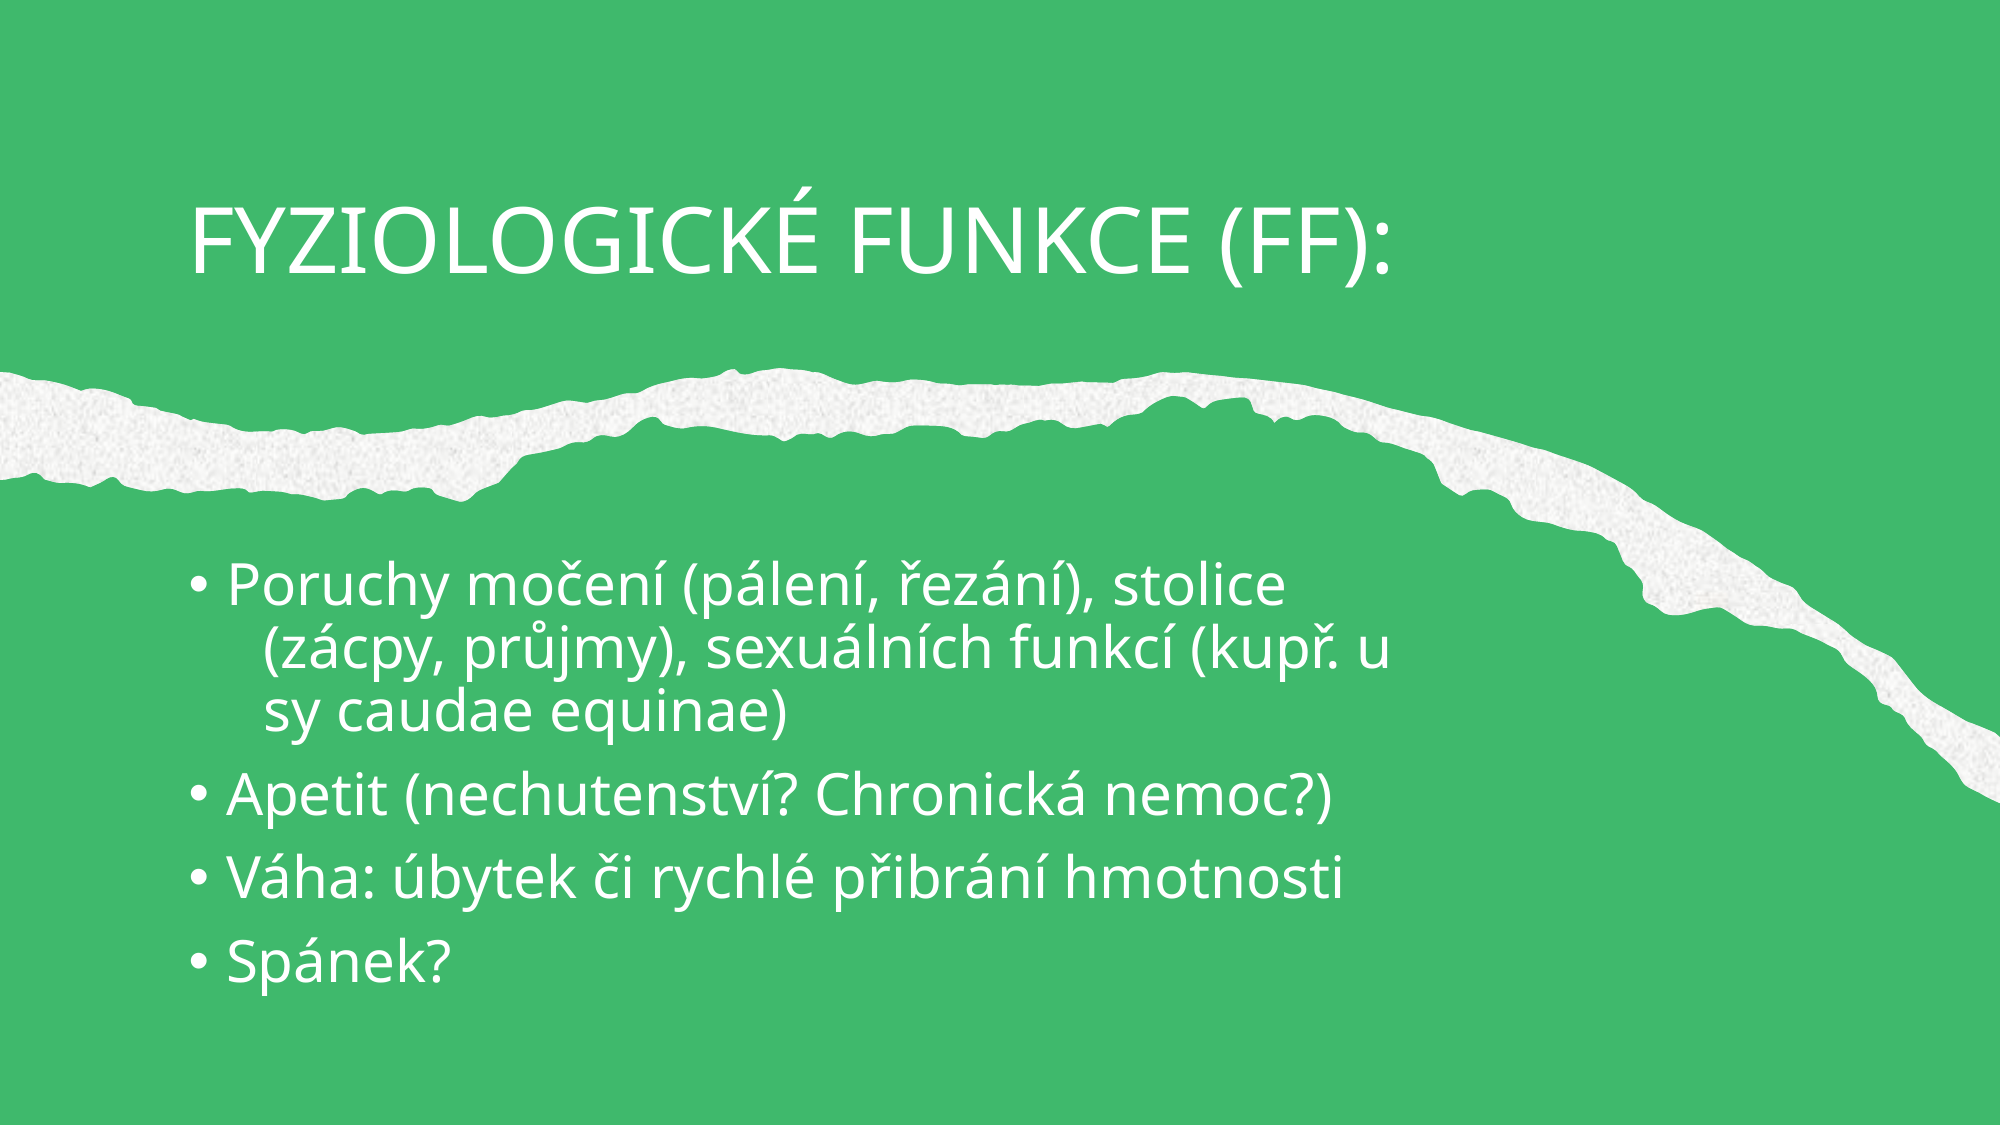

# FYZIOLOGICKÉ FUNKCE (FF):
Poruchy močení (pálení, řezání), stolice (zácpy, průjmy), sexuálních funkcí (kupř. u sy caudae equinae)
Apetit (nechutenství? Chronická nemoc?)
Váha: úbytek či rychlé přibrání hmotnosti
Spánek?